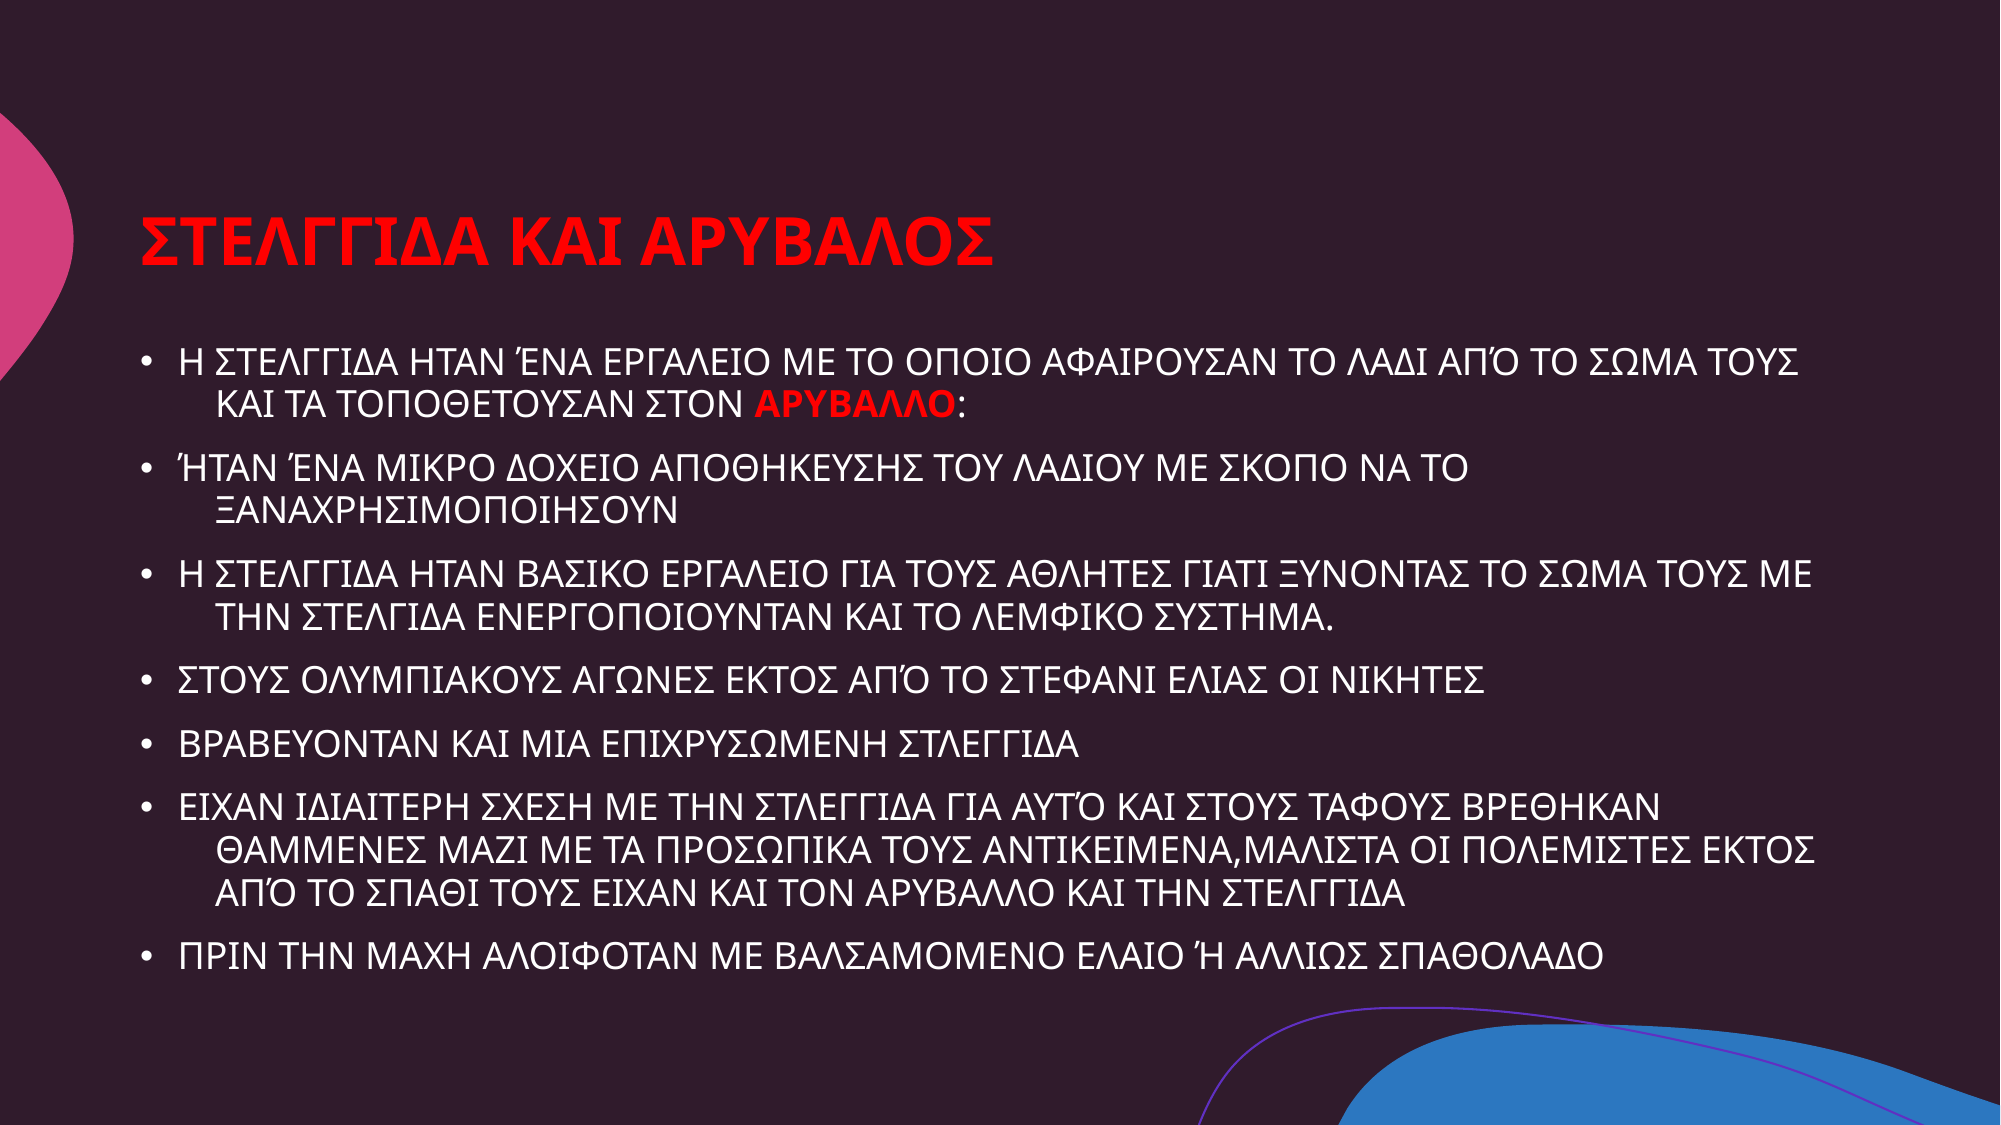

# ΣΤΕΛΓΓΙΔΑ ΚΑΙ ΑΡΥΒΑΛΟΣ
Η ΣΤΕΛΓΓΙΔΑ ΗΤΑΝ ΈΝΑ ΕΡΓΑΛΕΙΟ ΜΕ ΤΟ ΟΠΟΙΟ ΑΦΑΙΡΟΥΣΑΝ ΤΟ ΛΑΔΙ ΑΠΌ ΤΟ ΣΩΜΑ ΤΟΥΣ ΚΑΙ ΤΑ ΤΟΠΟΘΕΤΟΥΣΑΝ ΣΤΟΝ ΑΡΥΒΑΛΛΟ:
ΉΤΑΝ ΈΝΑ ΜΙΚΡΟ ΔΟΧΕΙΟ ΑΠΟΘΗΚΕΥΣΗΣ ΤΟΥ ΛΑΔΙΟΥ ΜΕ ΣΚΟΠΟ ΝΑ ΤΟ ΞΑΝΑΧΡΗΣΙΜΟΠΟΙΗΣΟΥΝ
Η ΣΤΕΛΓΓΙΔΑ ΗΤΑΝ ΒΑΣΙΚΟ ΕΡΓΑΛΕΙΟ ΓΙΑ ΤΟΥΣ ΑΘΛΗΤΕΣ ΓΙΑΤΙ ΞΥΝΟΝΤΑΣ ΤΟ ΣΩΜΑ ΤΟΥΣ ΜΕ ΤΗΝ ΣΤΕΛΓΙΔΑ ΕΝΕΡΓΟΠΟΙΟΥΝΤΑΝ ΚΑΙ ΤΟ ΛΕΜΦΙΚΟ ΣΥΣΤΗΜΑ.
ΣΤΟΥΣ ΟΛΥΜΠΙΑΚΟΥΣ ΑΓΩΝΕΣ ΕΚΤΟΣ ΑΠΌ ΤΟ ΣΤΕΦΑΝΙ ΕΛΙΑΣ ΟΙ ΝΙΚΗΤΕΣ
ΒΡΑΒΕΥΟΝΤΑΝ ΚΑΙ ΜΙΑ ΕΠΙΧΡΥΣΩΜΕΝΗ ΣΤΛΕΓΓΙΔΑ
ΕΙΧΑΝ ΙΔΙΑΙΤΕΡΗ ΣΧΕΣΗ ΜΕ ΤΗΝ ΣΤΛΕΓΓΙΔΑ ΓΙΑ ΑΥΤΌ ΚΑΙ ΣΤΟΥΣ ΤΑΦΟΥΣ ΒΡΕΘΗΚΑΝ ΘΑΜΜΕΝΕΣ ΜΑΖΙ ΜΕ ΤΑ ΠΡΟΣΩΠΙΚΑ ΤΟΥΣ ΑΝΤΙΚΕΙΜΕΝΑ,ΜΑΛΙΣΤΑ ΟΙ ΠΟΛΕΜΙΣΤΕΣ ΕΚΤΟΣ ΑΠΌ ΤΟ ΣΠΑΘΙ ΤΟΥΣ ΕΙΧΑΝ ΚΑΙ ΤΟΝ ΑΡΥΒΑΛΛΟ ΚΑΙ ΤΗΝ ΣΤΕΛΓΓΙΔΑ
ΠΡΙΝ ΤΗΝ ΜΑΧΗ ΑΛΟΙΦΟΤΑΝ ΜΕ ΒΑΛΣΑΜΟΜΕΝΟ ΕΛΑΙΟ Ή ΑΛΛΙΩΣ ΣΠΑΘΟΛΑΔΟ